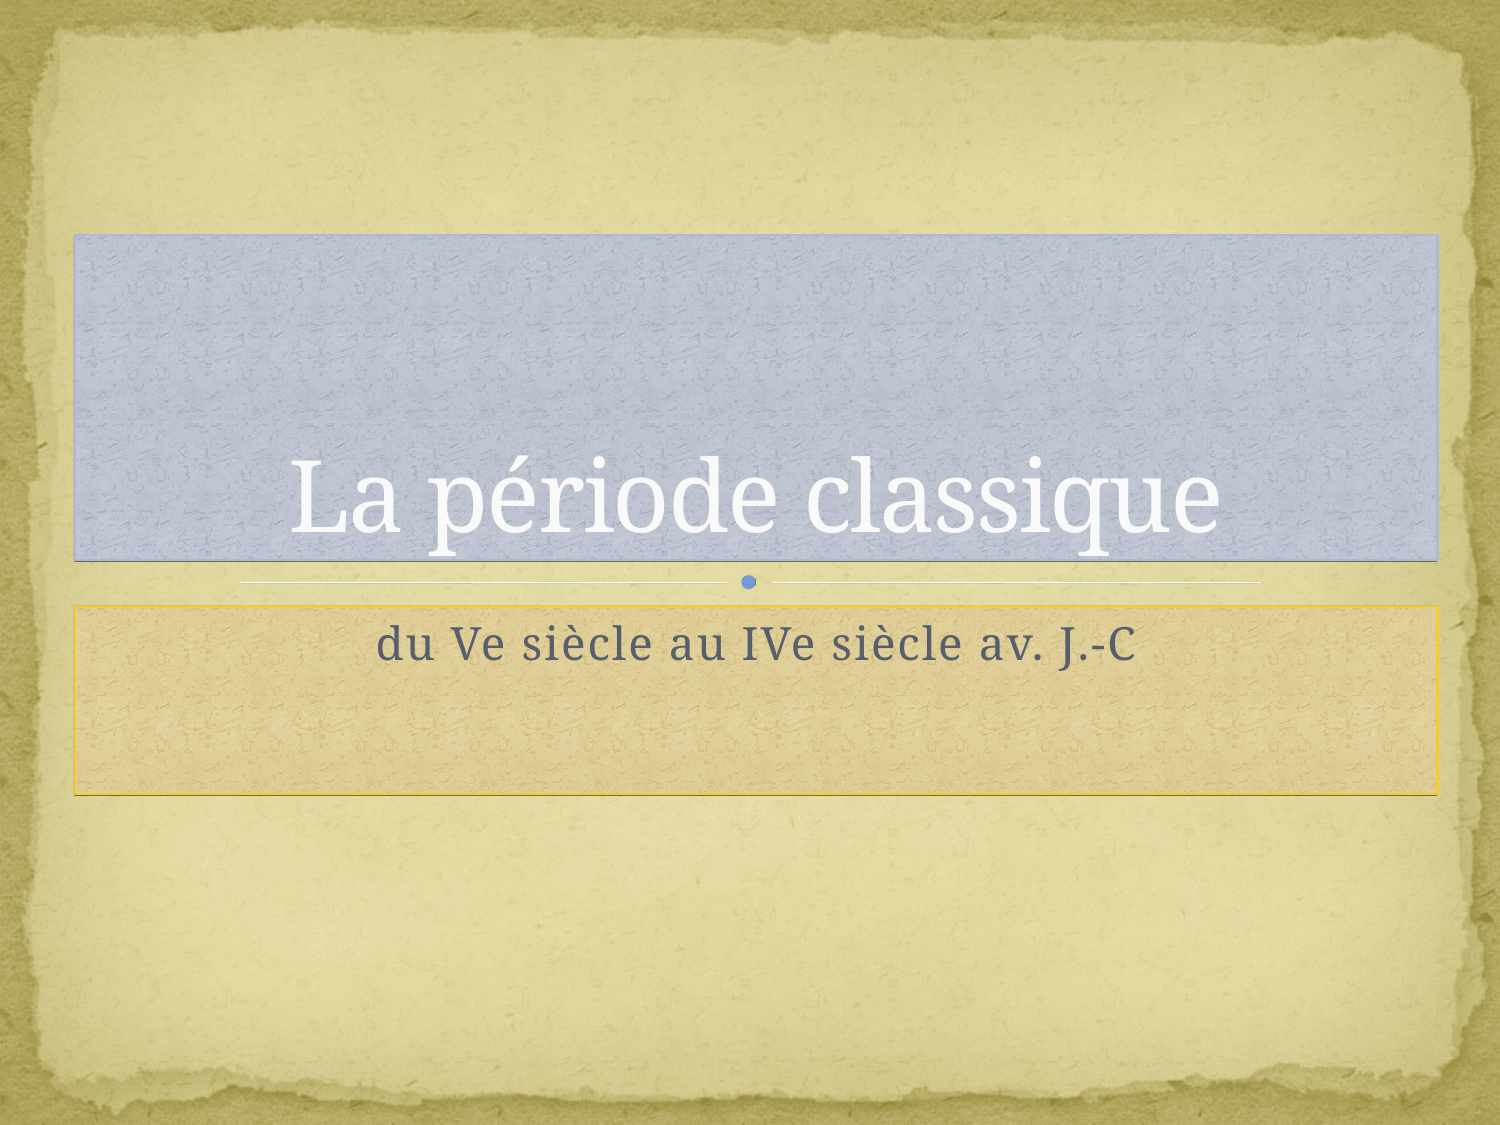

La période classique
# du Ve siècle au IVe siècle av. J.-C